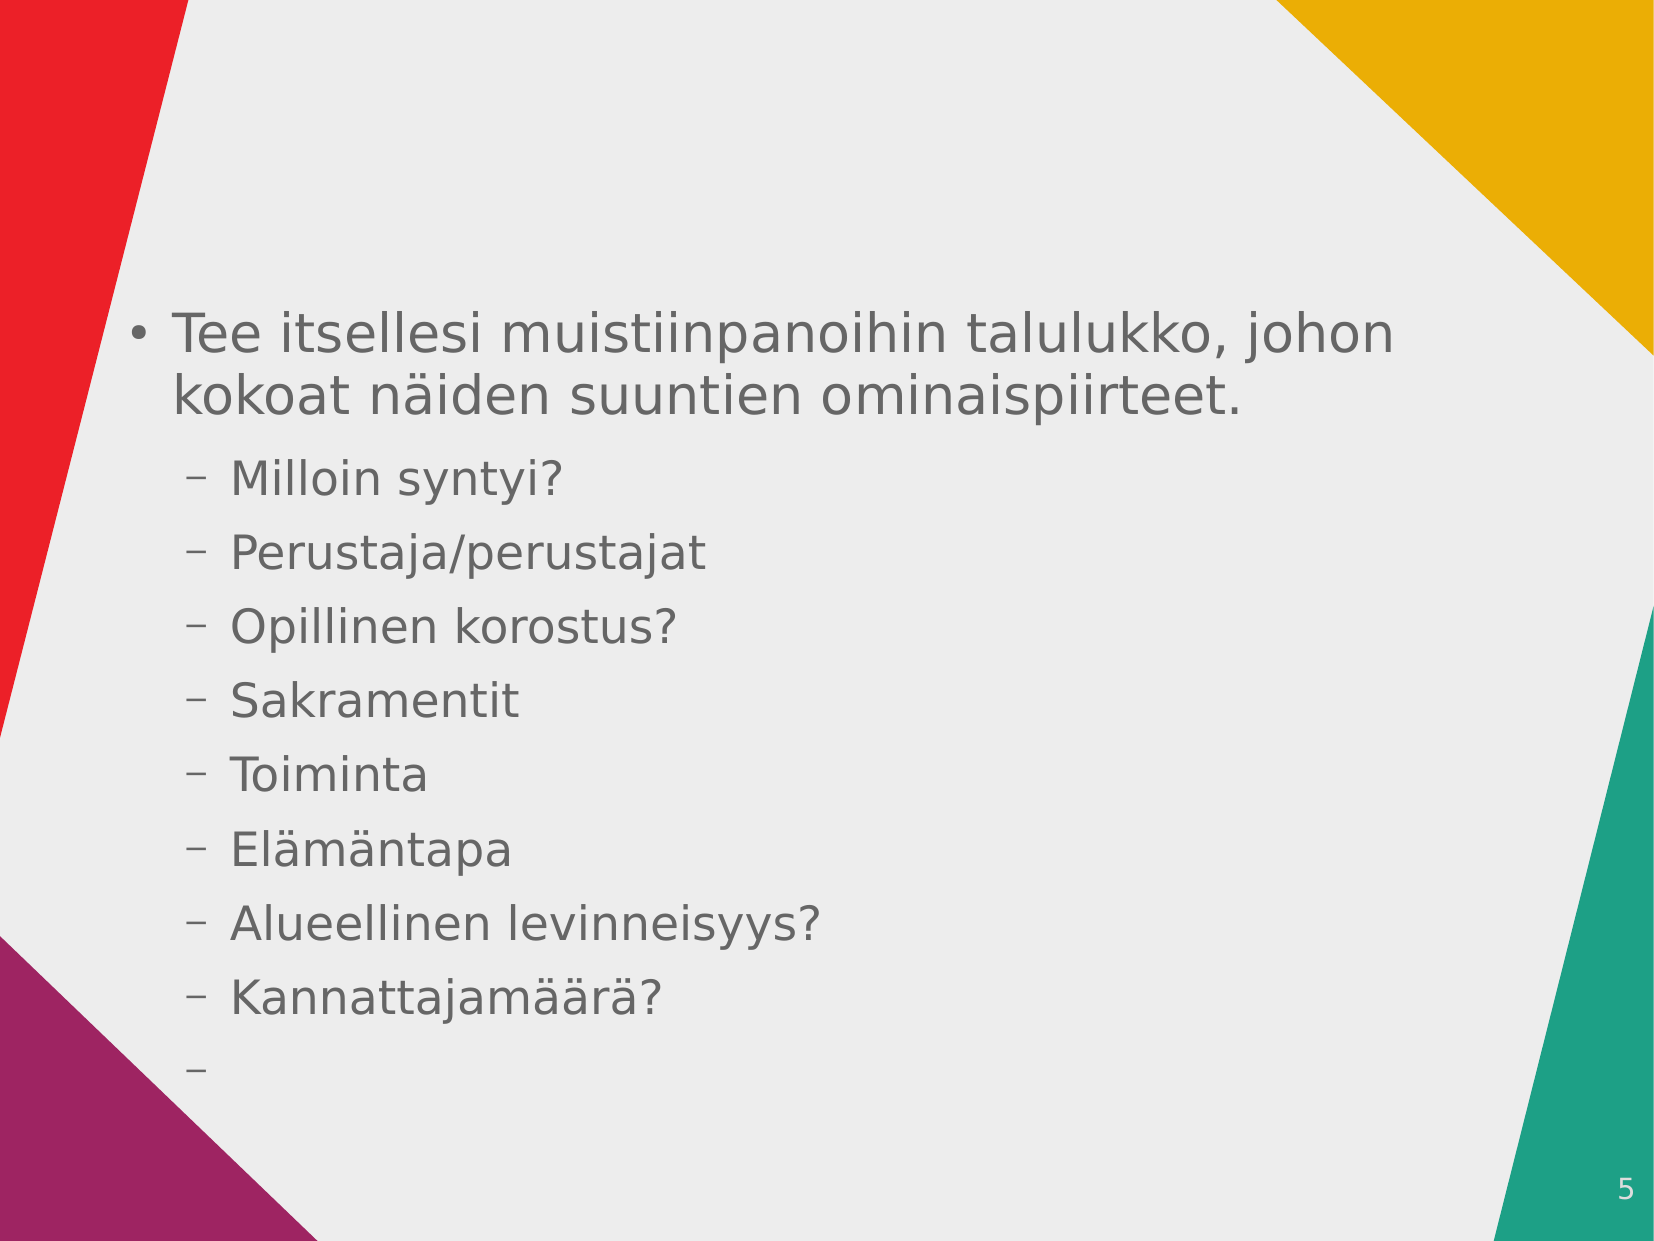

#
Tee itsellesi muistiinpanoihin talulukko, johon kokoat näiden suuntien ominaispiirteet.
Milloin syntyi?
Perustaja/perustajat
Opillinen korostus?
Sakramentit
Toiminta
Elämäntapa
Alueellinen levinneisyys?
Kannattajamäärä?
5